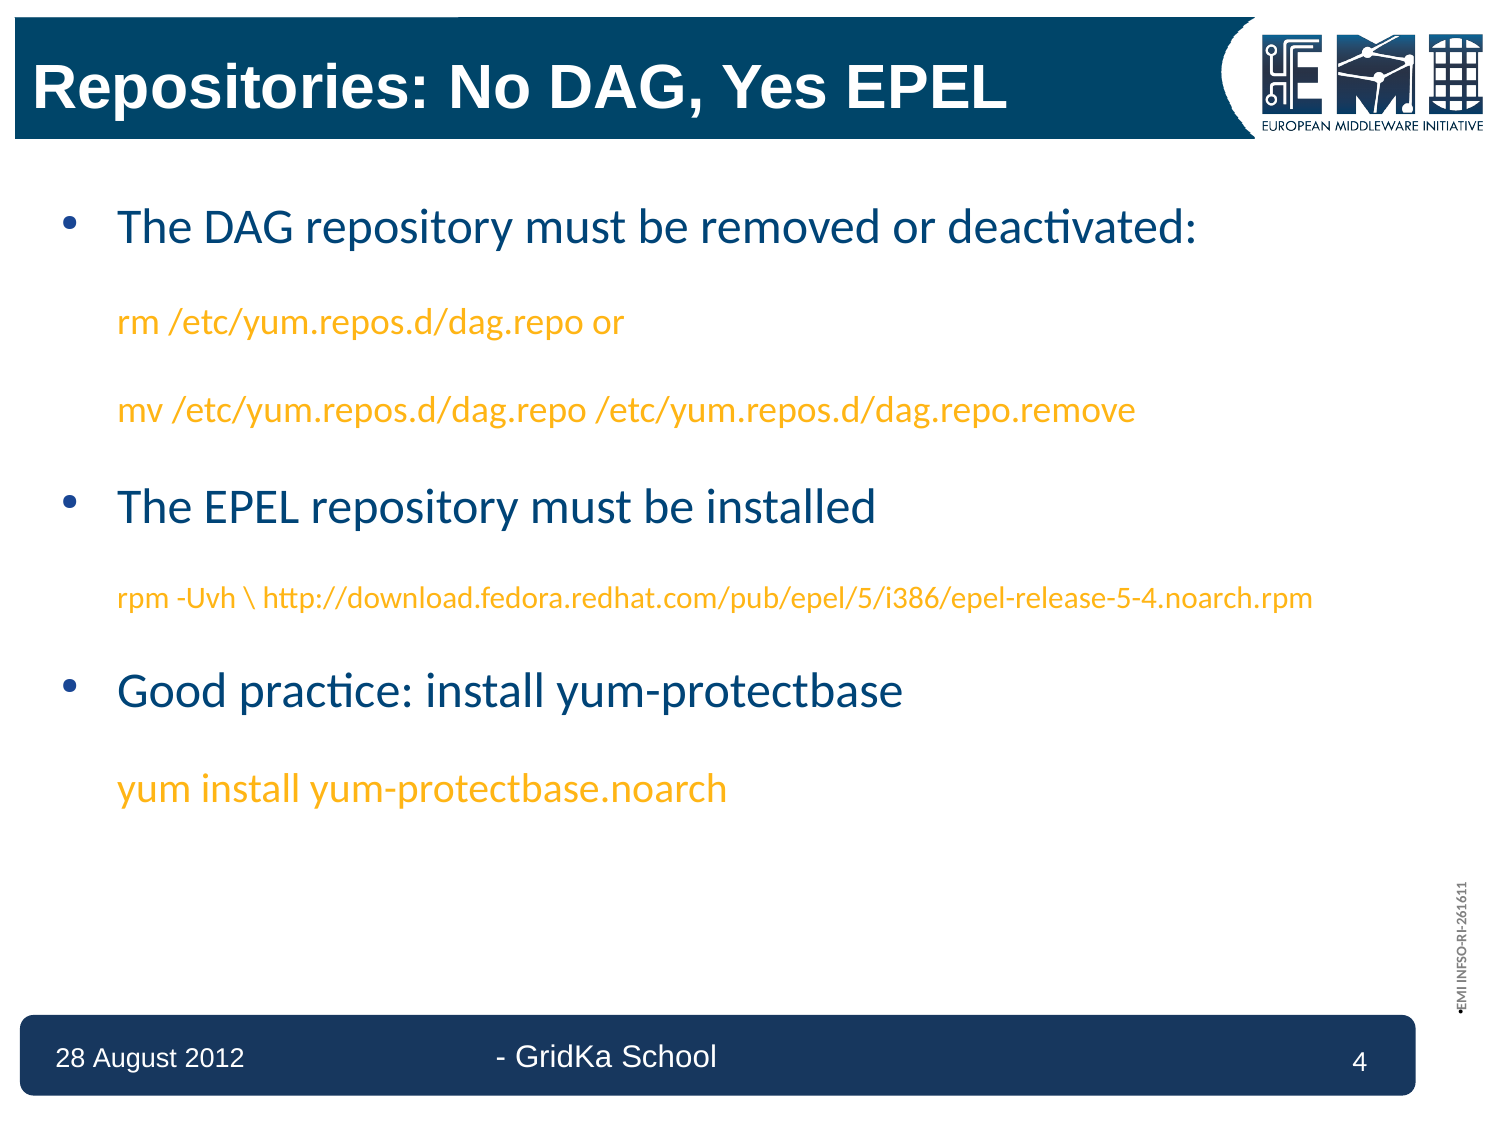

Repositories: No DAG, Yes EPEL
# The DAG repository must be removed or deactivated:
rm /etc/yum.repos.d/dag.repo or
mv /etc/yum.repos.d/dag.repo /etc/yum.repos.d/dag.repo.remove
The EPEL repository must be installed
rpm -Uvh \ http://download.fedora.redhat.com/pub/epel/5/i386/epel-release-5-4.noarch.rpm
Good practice: install yum-protectbase
yum install yum-protectbase.noarch
GridKa School
4